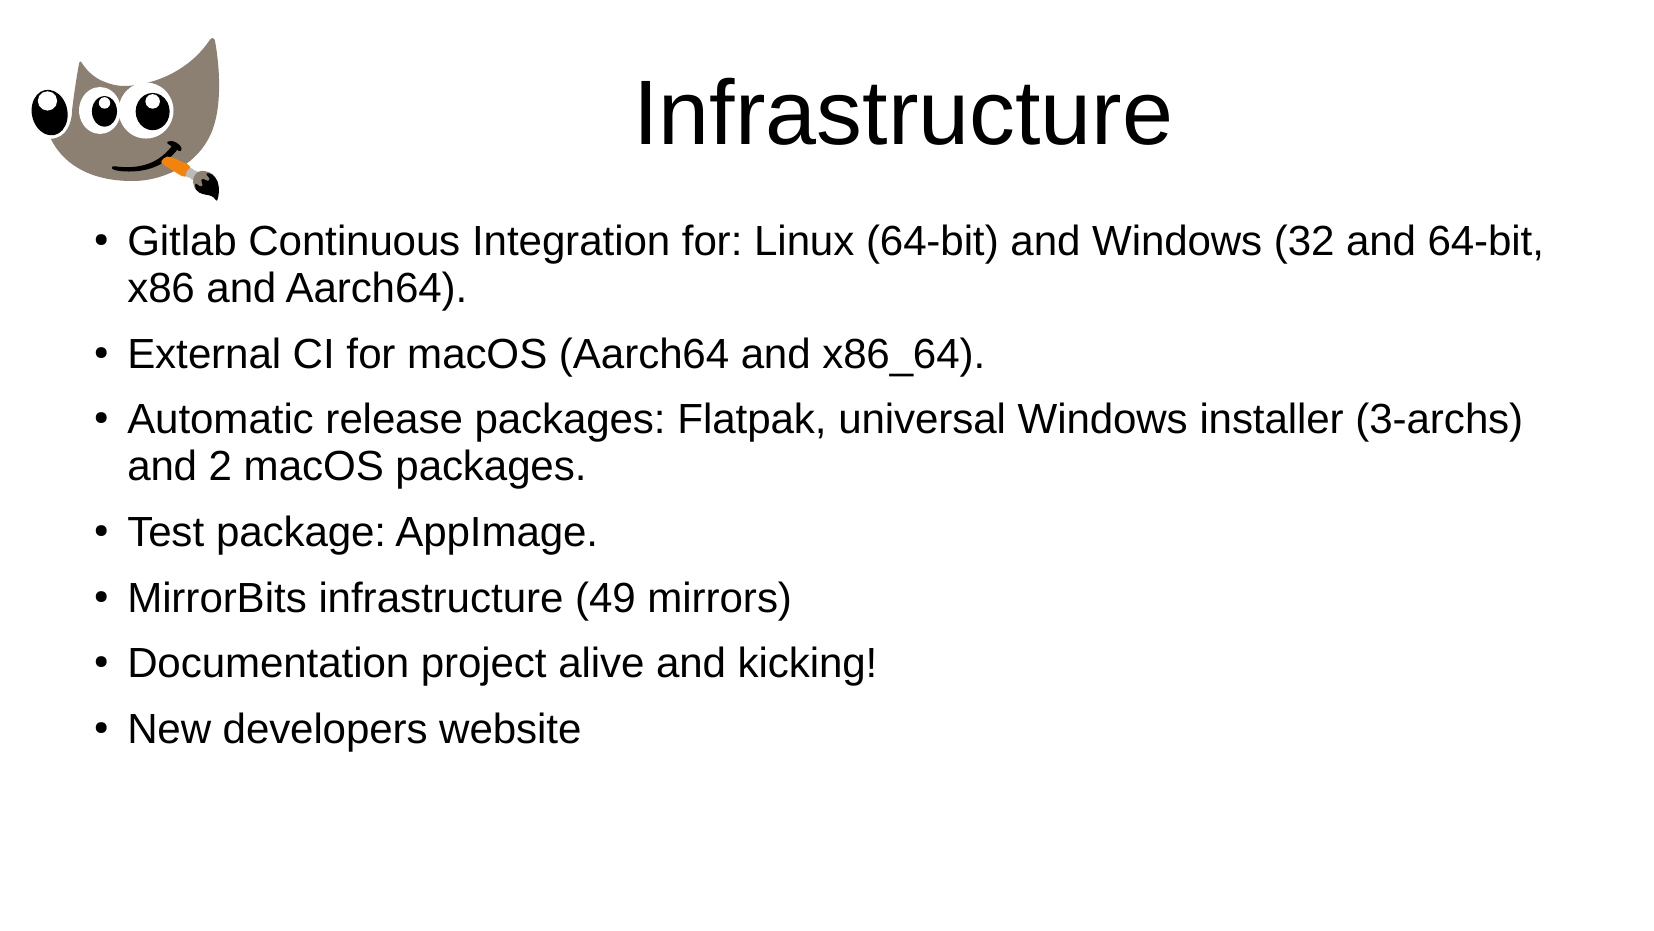

# Infrastructure
Gitlab Continuous Integration for: Linux (64-bit) and Windows (32 and 64-bit, x86 and Aarch64).
External CI for macOS (Aarch64 and x86_64).
Automatic release packages: Flatpak, universal Windows installer (3-archs) and 2 macOS packages.
Test package: AppImage.
MirrorBits infrastructure (49 mirrors)
Documentation project alive and kicking!
New developers website